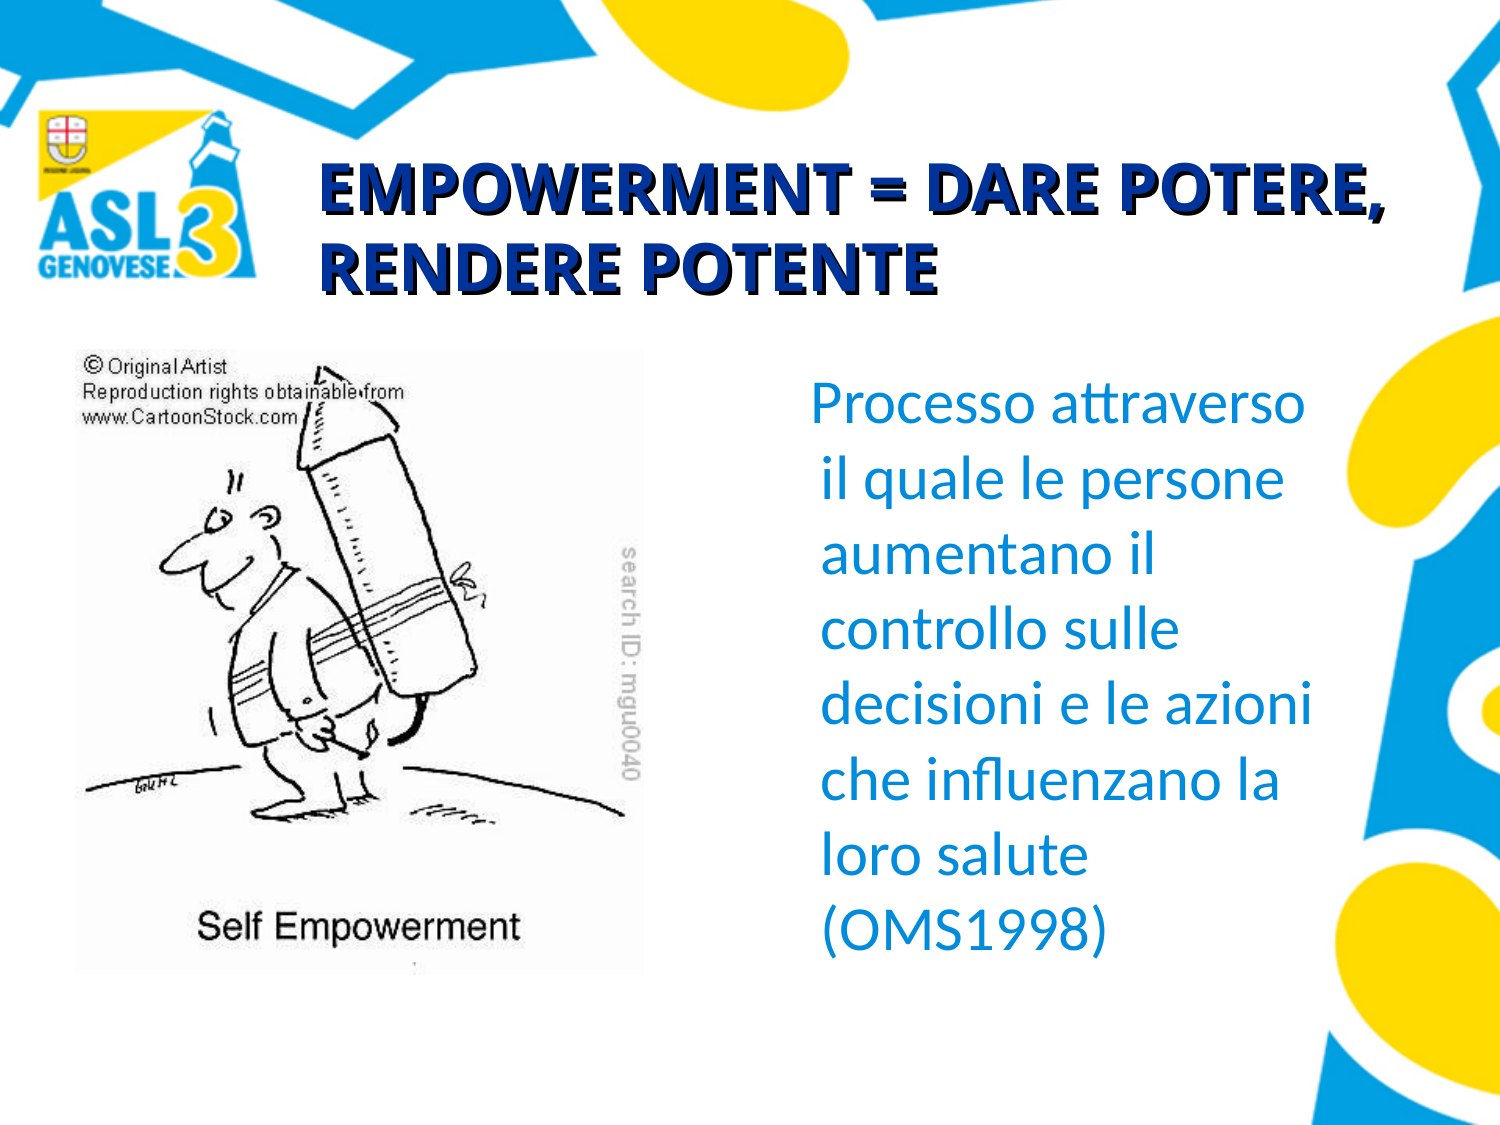

# EMPOWERMENT = DARE POTERE, RENDERE POTENTE
 Processo attraverso il quale le persone aumentano il controllo sulle decisioni e le azioni che influenzano la loro salute (OMS1998)